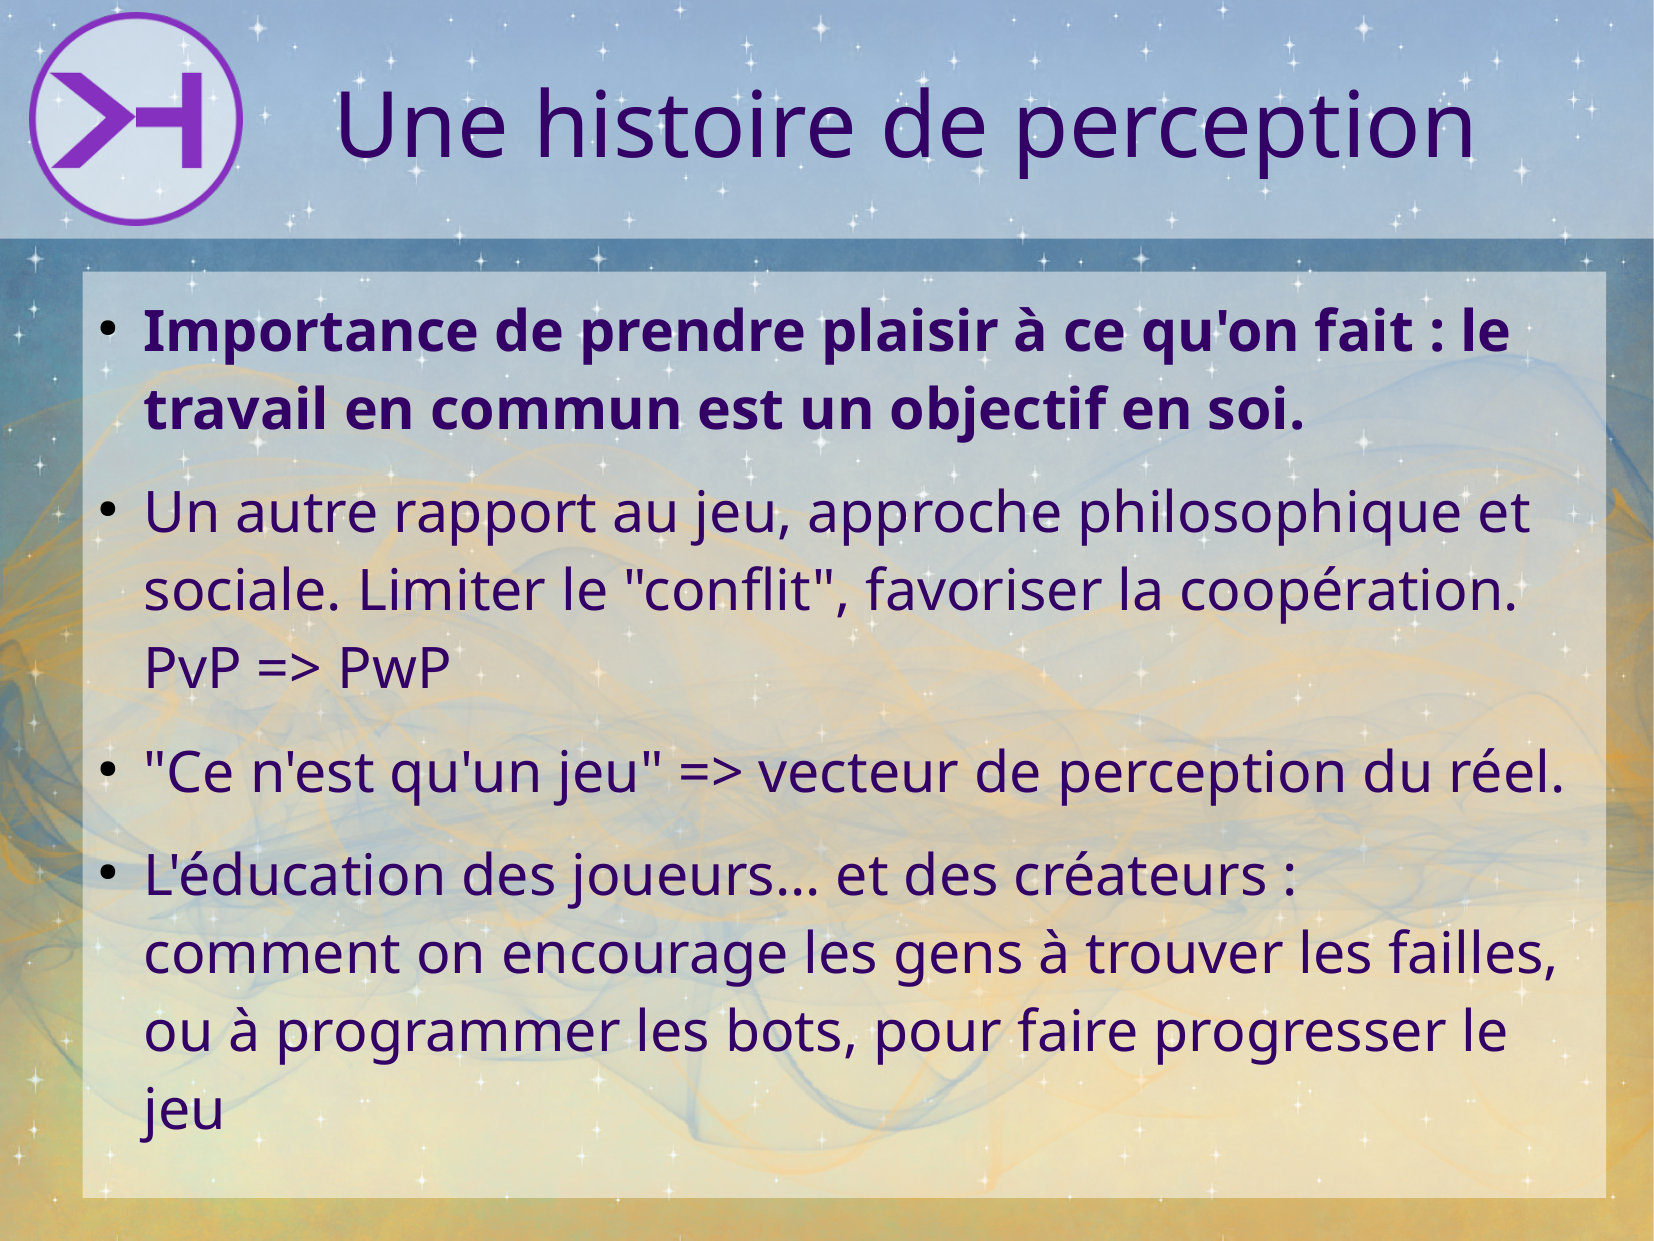

# Une histoire de perception
Importance de prendre plaisir à ce qu'on fait : le travail en commun est un objectif en soi.
Un autre rapport au jeu, approche philosophique et sociale. Limiter le "conflit", favoriser la coopération. PvP => PwP
"Ce n'est qu'un jeu" => vecteur de perception du réel.
L'éducation des joueurs... et des créateurs : comment on encourage les gens à trouver les failles, ou à programmer les bots, pour faire progresser le jeu